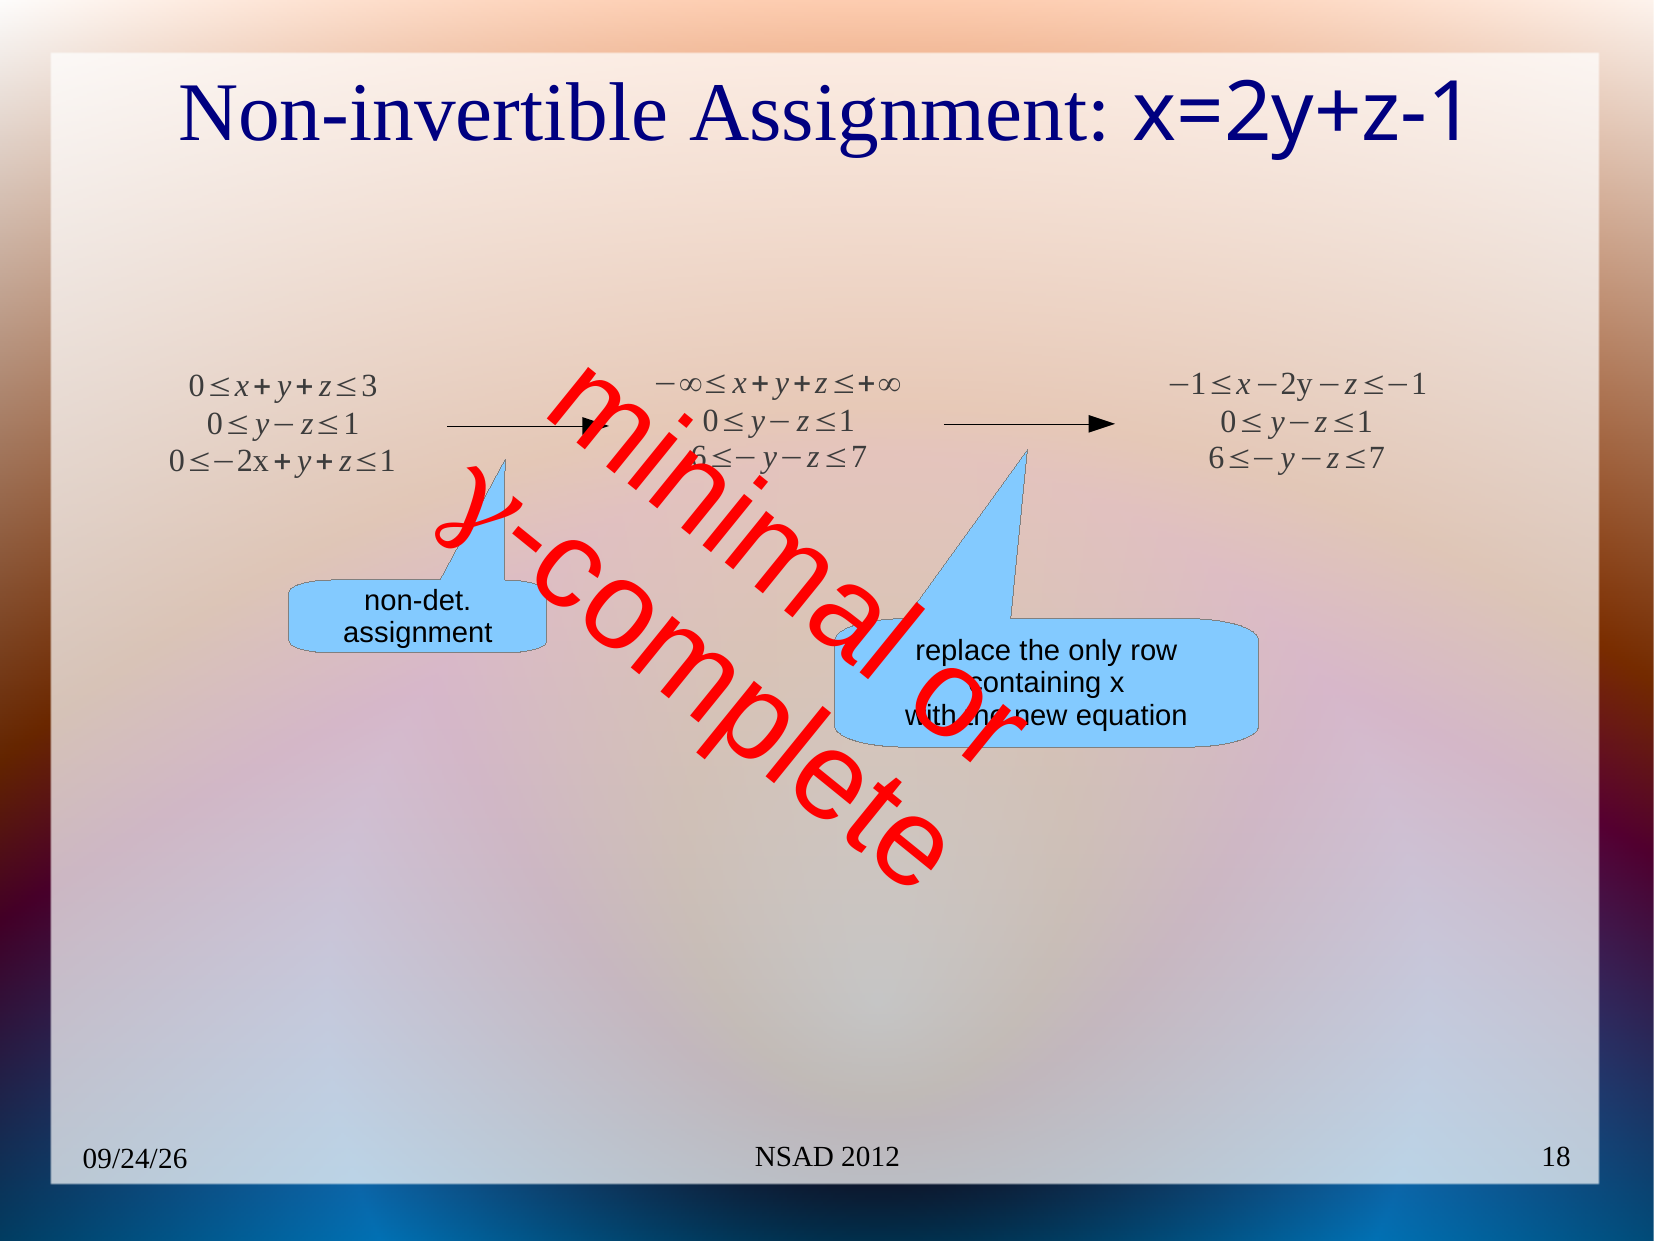

# Non-invertible Assignment: x=2y+z-1
minimal or g-complete
non-det.
assignment
replace the only row
containing x
with the new equation
NSAD 2012
18